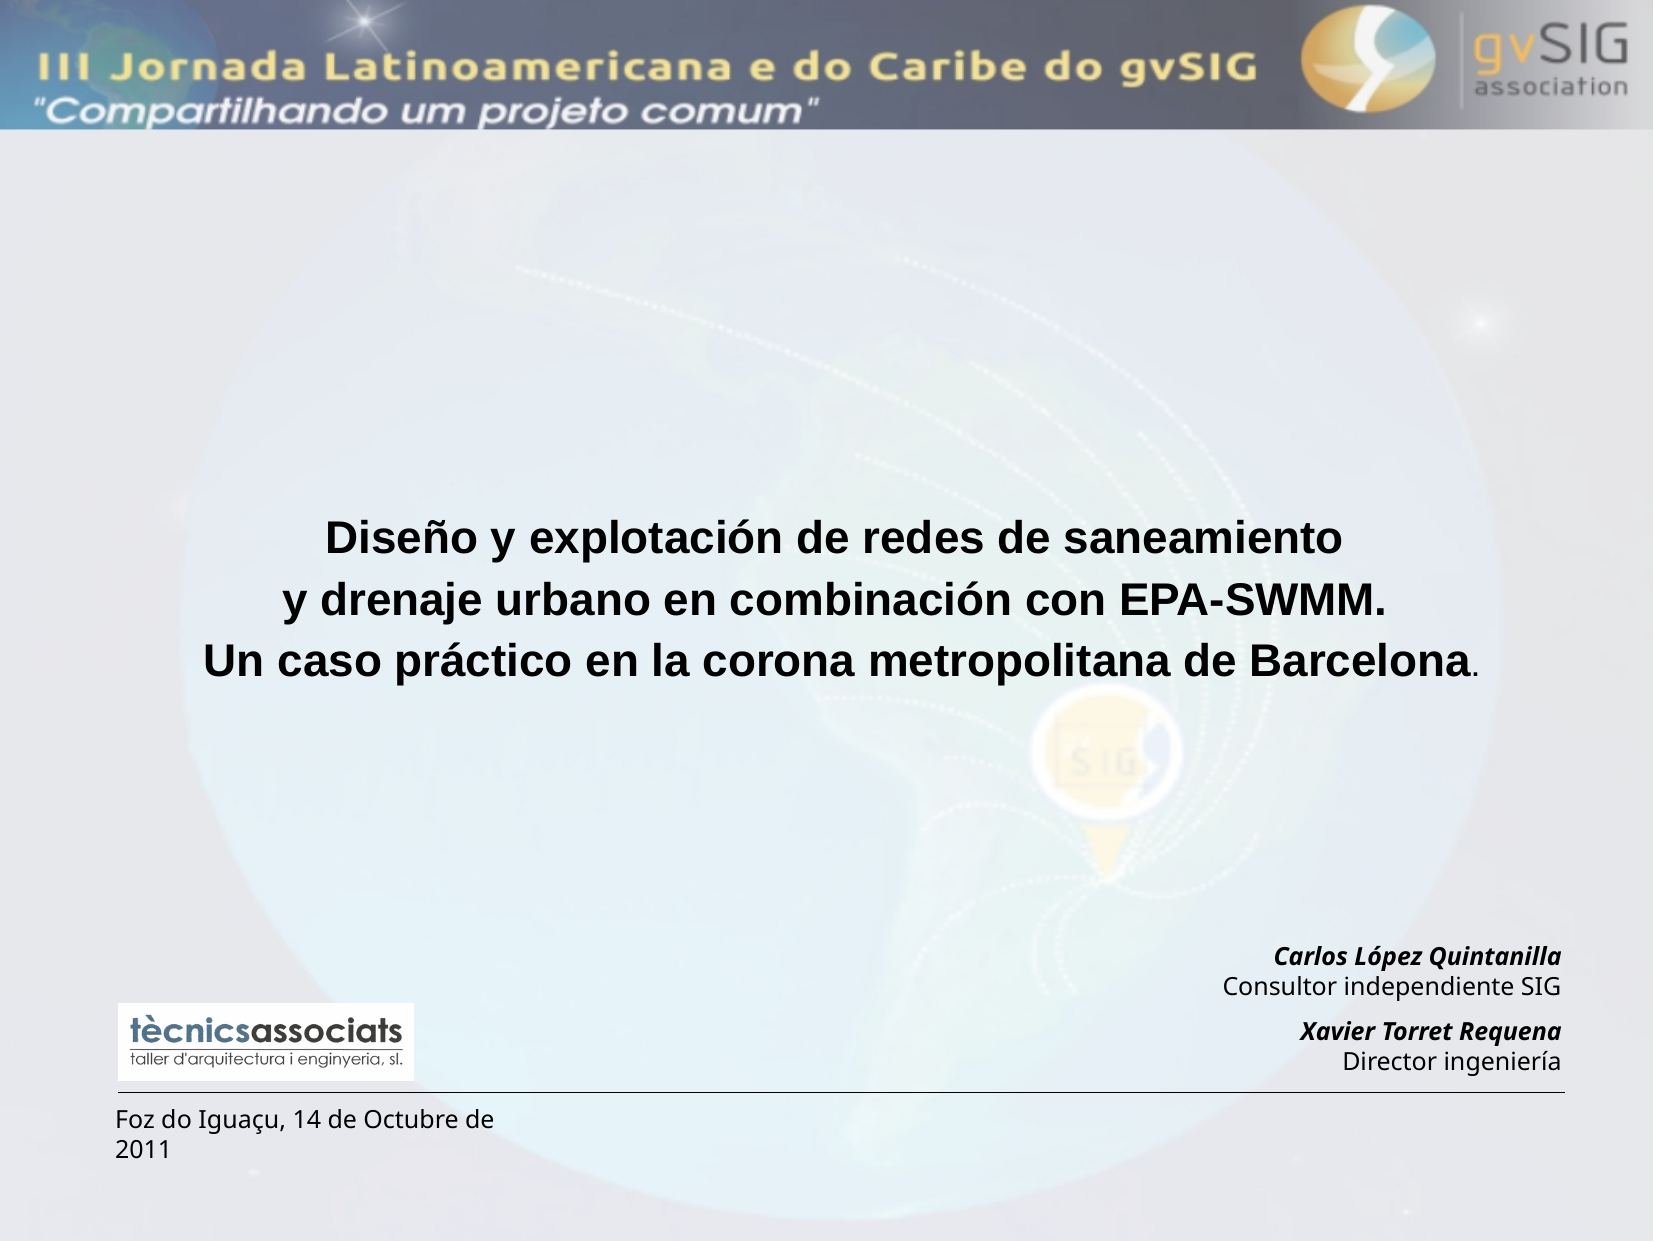

# Diseño y explotación de redes de saneamiento
y drenaje urbano en combinación con EPA-SWMM.
Un caso práctico en la corona metropolitana de Barcelona.
Carlos López Quintanilla
Consultor independiente SIG
Xavier Torret Requena
Director ingeniería
Foz do Iguaçu, 14 de Octubre de 2011